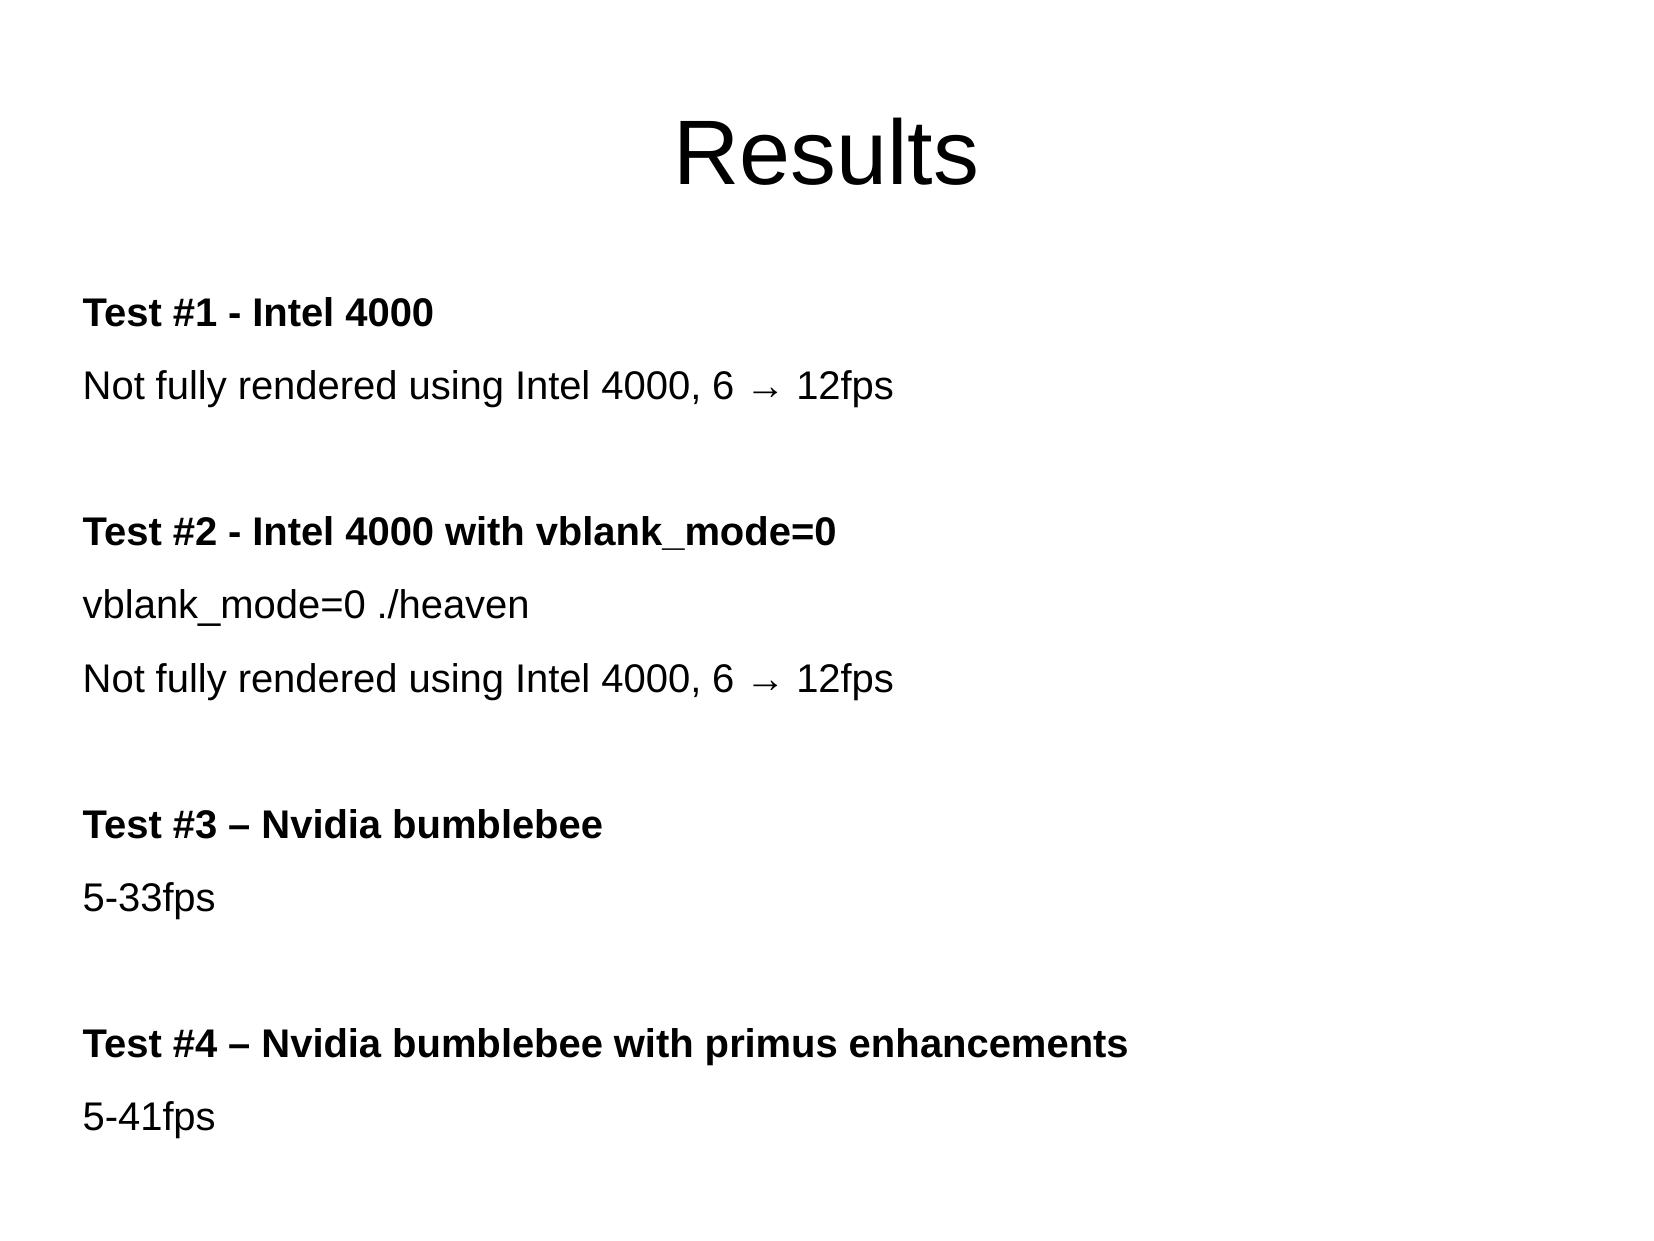

# Results
Test #1 - Intel 4000
Not fully rendered using Intel 4000, 6 → 12fps
Test #2 - Intel 4000 with vblank_mode=0
vblank_mode=0 ./heaven
Not fully rendered using Intel 4000, 6 → 12fps
Test #3 – Nvidia bumblebee
5-33fps
Test #4 – Nvidia bumblebee with primus enhancements
5-41fps